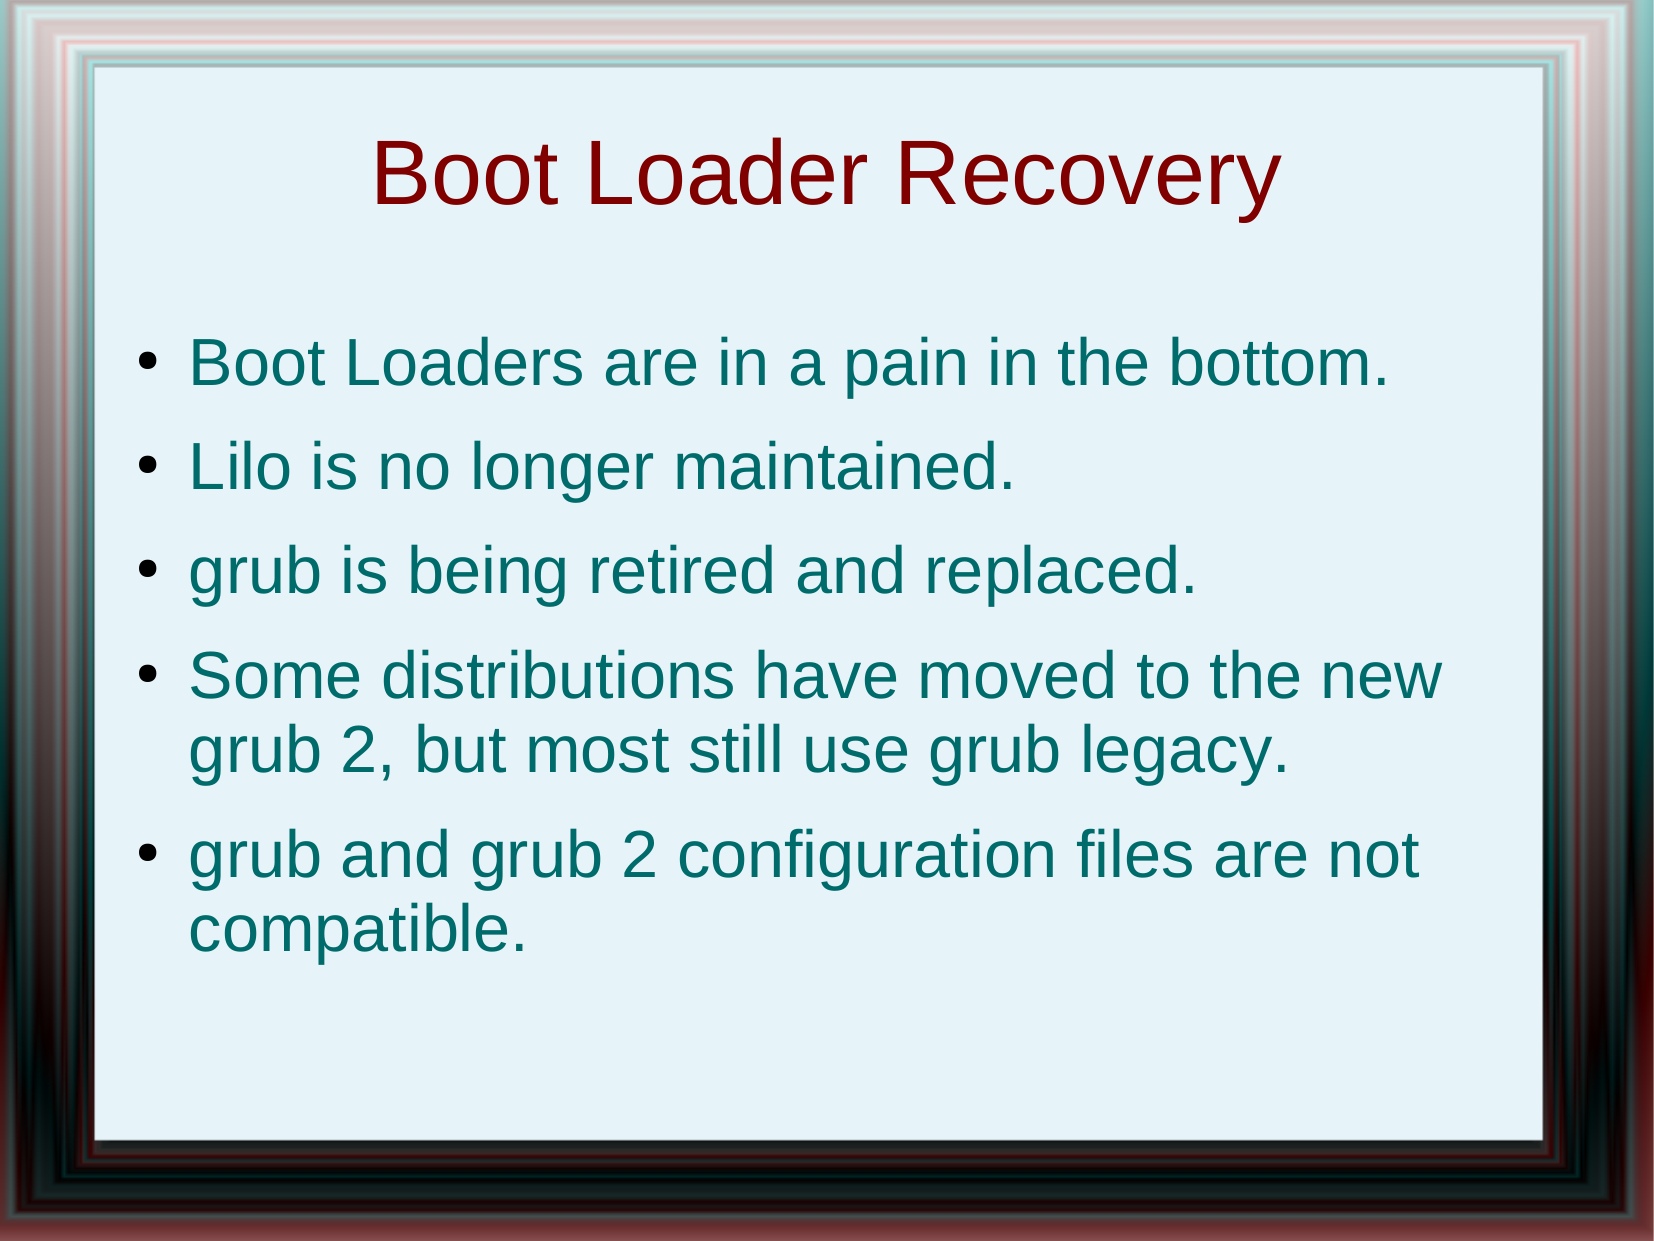

# Boot Loader Recovery
Boot Loaders are in a pain in the bottom.
Lilo is no longer maintained.
grub is being retired and replaced.
Some distributions have moved to the new grub 2, but most still use grub legacy.
grub and grub 2 configuration files are not compatible.